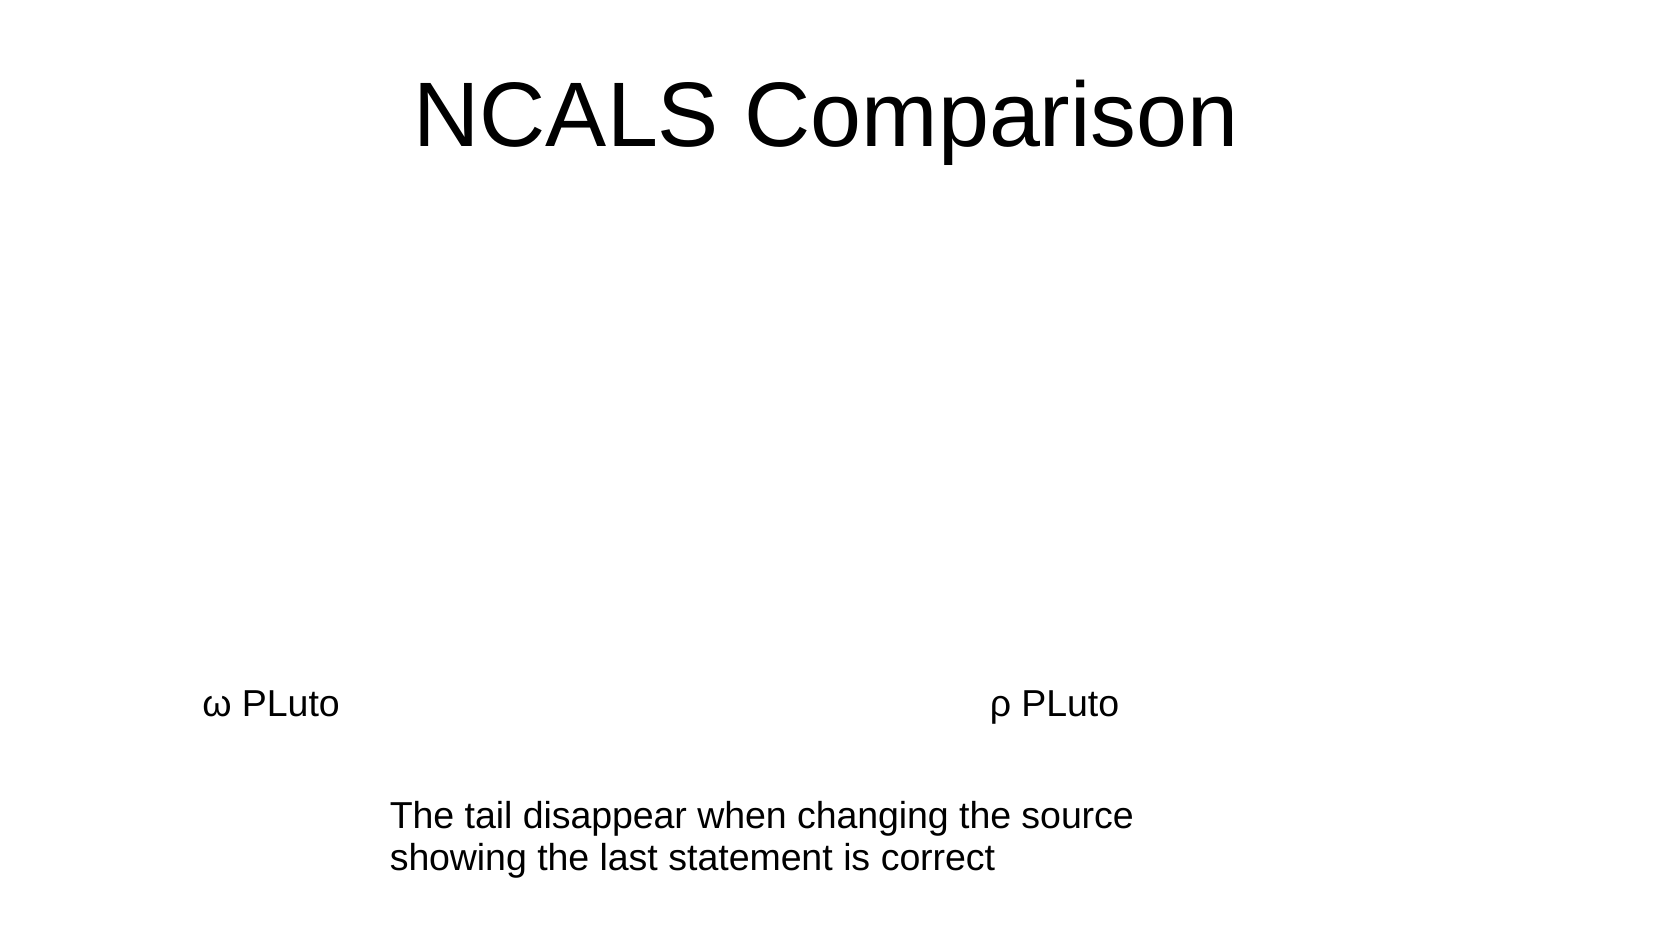

# NCALS Comparison
ω PLuto
ρ PLuto
The tail disappear when changing the source showing the last statement is correct